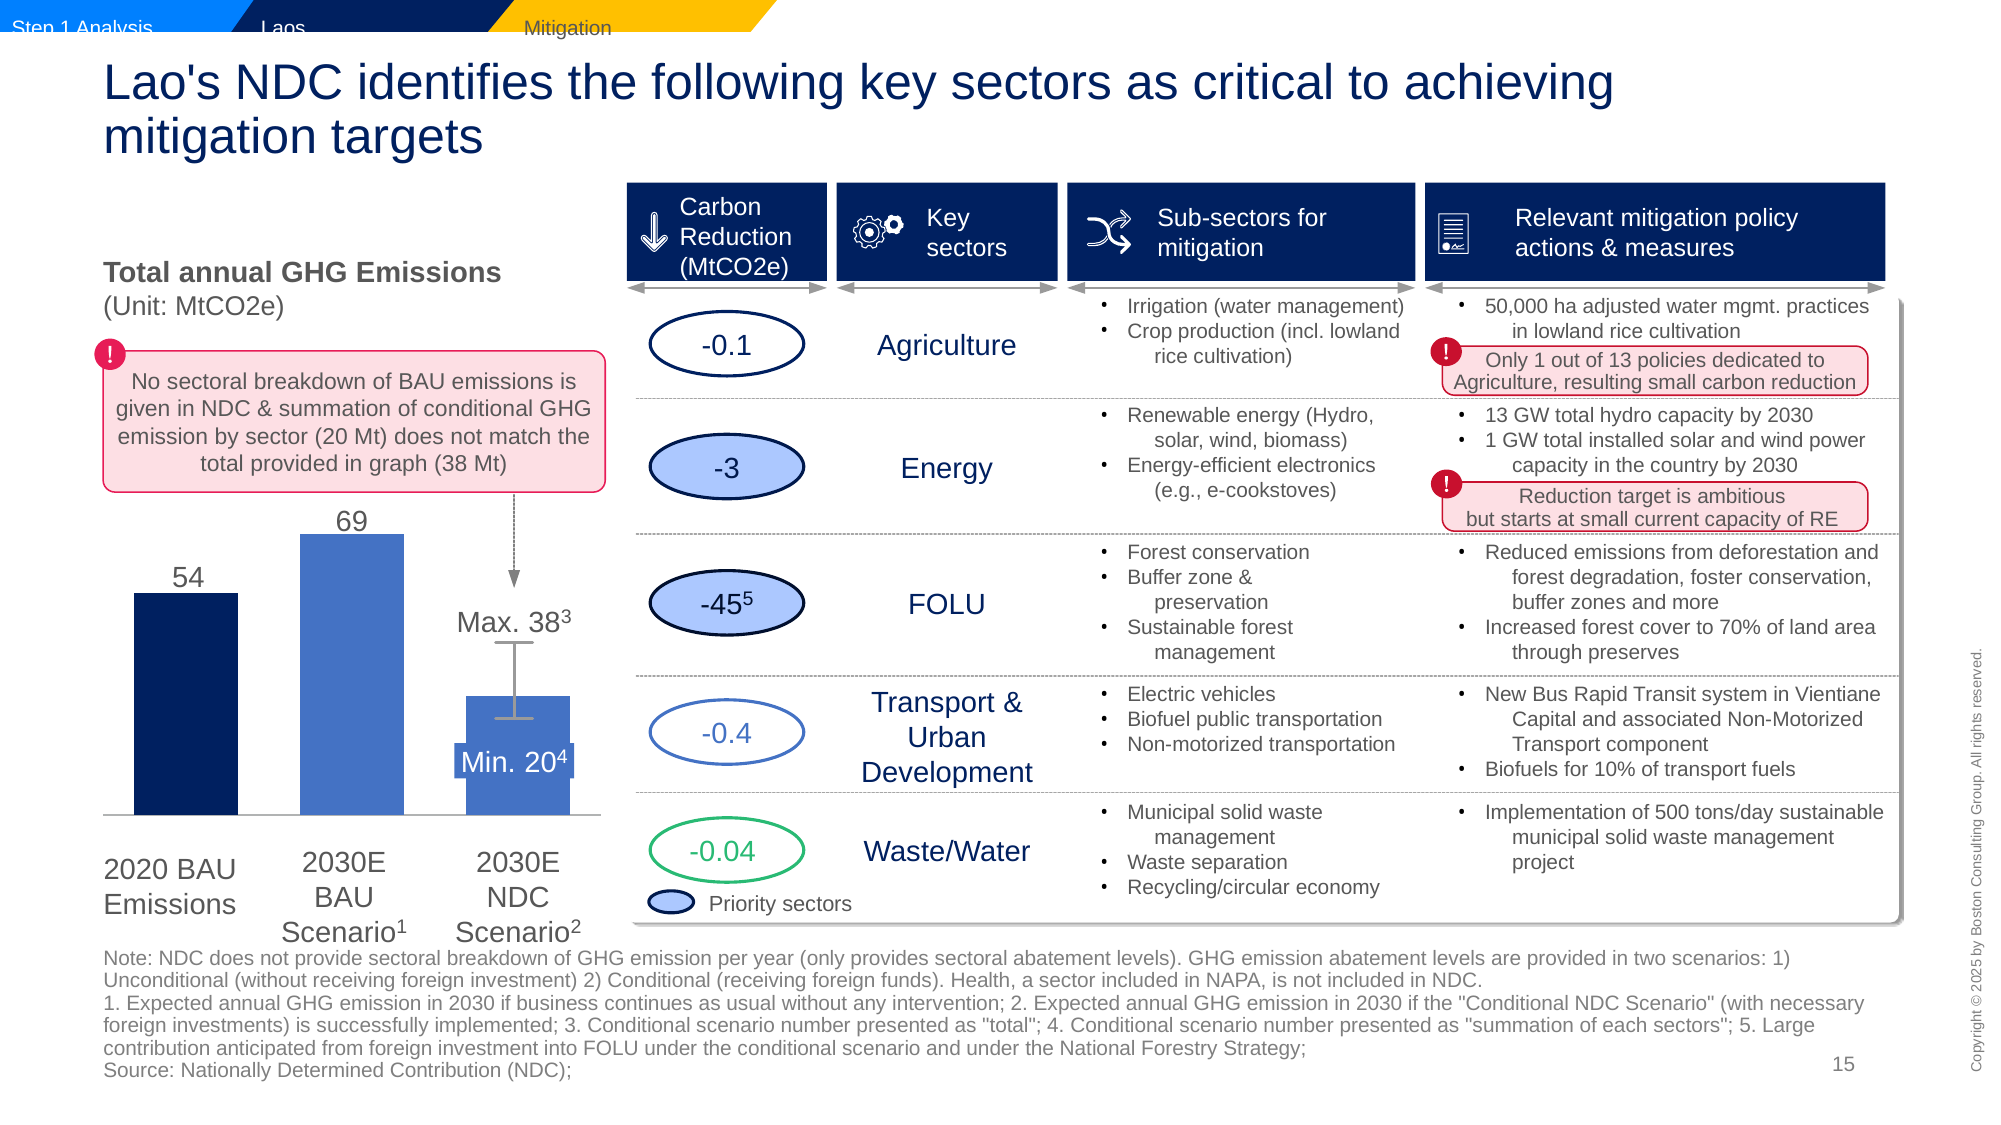

Step 1 Analysis
Laos
Mitigation
# Lao's NDC identifies the following key sectors as critical to achieving mitigation targets
Carbon
Reduction
(MtCO2e)
Key
sectors
Sub-sectors for mitigation
Relevant mitigation policy actions & measures
Total annual GHG Emissions
(Unit: MtCO2e)
Irrigation (water management)
Crop production (incl. lowland rice cultivation)
50,000 ha adjusted water mgmt. practices in lowland rice cultivation
Agriculture
-0.1
Only 1 out of 13 policies dedicated to Agriculture, resulting small carbon reduction
No sectoral breakdown of BAU emissions is given in NDC & summation of conditional GHG emission by sector (20 Mt) does not match the total provided in graph (38 Mt)
Renewable energy (Hydro, solar, wind, biomass)
Energy-efficient electronics (e.g., e-cookstoves)
13 GW total hydro capacity by 2030
1 GW total installed solar and wind power capacity in the country by 2030
Energy
-3
Reduction target is ambitious
but starts at small current capacity of RE
69
### Chart
| Category | Series1 |
|---|---|
| 1 | 54120.0 |
| 2 | 68640.0 |
| 3 | 29000.0 |Forest conservation
Buffer zone &
preservation
Sustainable forest management
Reduced emissions from deforestation and forest degradation, foster conservation, buffer zones and more
Increased forest cover to 70% of land area through preserves
54
FOLU
-455
Max. 383
Electric vehicles
Biofuel public transportation
Non-motorized transportation
New Bus Rapid Transit system in Vientiane Capital and associated Non-Motorized Transport component
Biofuels for 10% of transport fuels
Transport & Urban Development
-0.4
Min. 204
Municipal solid waste management
Waste separation
Recycling/circular economy
Implementation of 500 tons/day sustainable municipal solid waste management project
-0.04
Waste/Water
2030E BAU Scenario1
2030E NDC Scenario2
2020 BAU Emissions
Priority sectors
Note: NDC does not provide sectoral breakdown of GHG emission per year (only provides sectoral abatement levels). GHG emission abatement levels are provided in two scenarios: 1) Unconditional (without receiving foreign investment) 2) Conditional (receiving foreign funds). Health, a sector included in NAPA, is not included in NDC.
1. Expected annual GHG emission in 2030 if business continues as usual without any intervention; 2. Expected annual GHG emission in 2030 if the "Conditional NDC Scenario" (with necessary foreign investments) is successfully implemented; 3. Conditional scenario number presented as "total"; 4. Conditional scenario number presented as "summation of each sectors"; 5. Large contribution anticipated from foreign investment into FOLU under the conditional scenario and under the National Forestry Strategy;
Source: Nationally Determined Contribution (NDC);